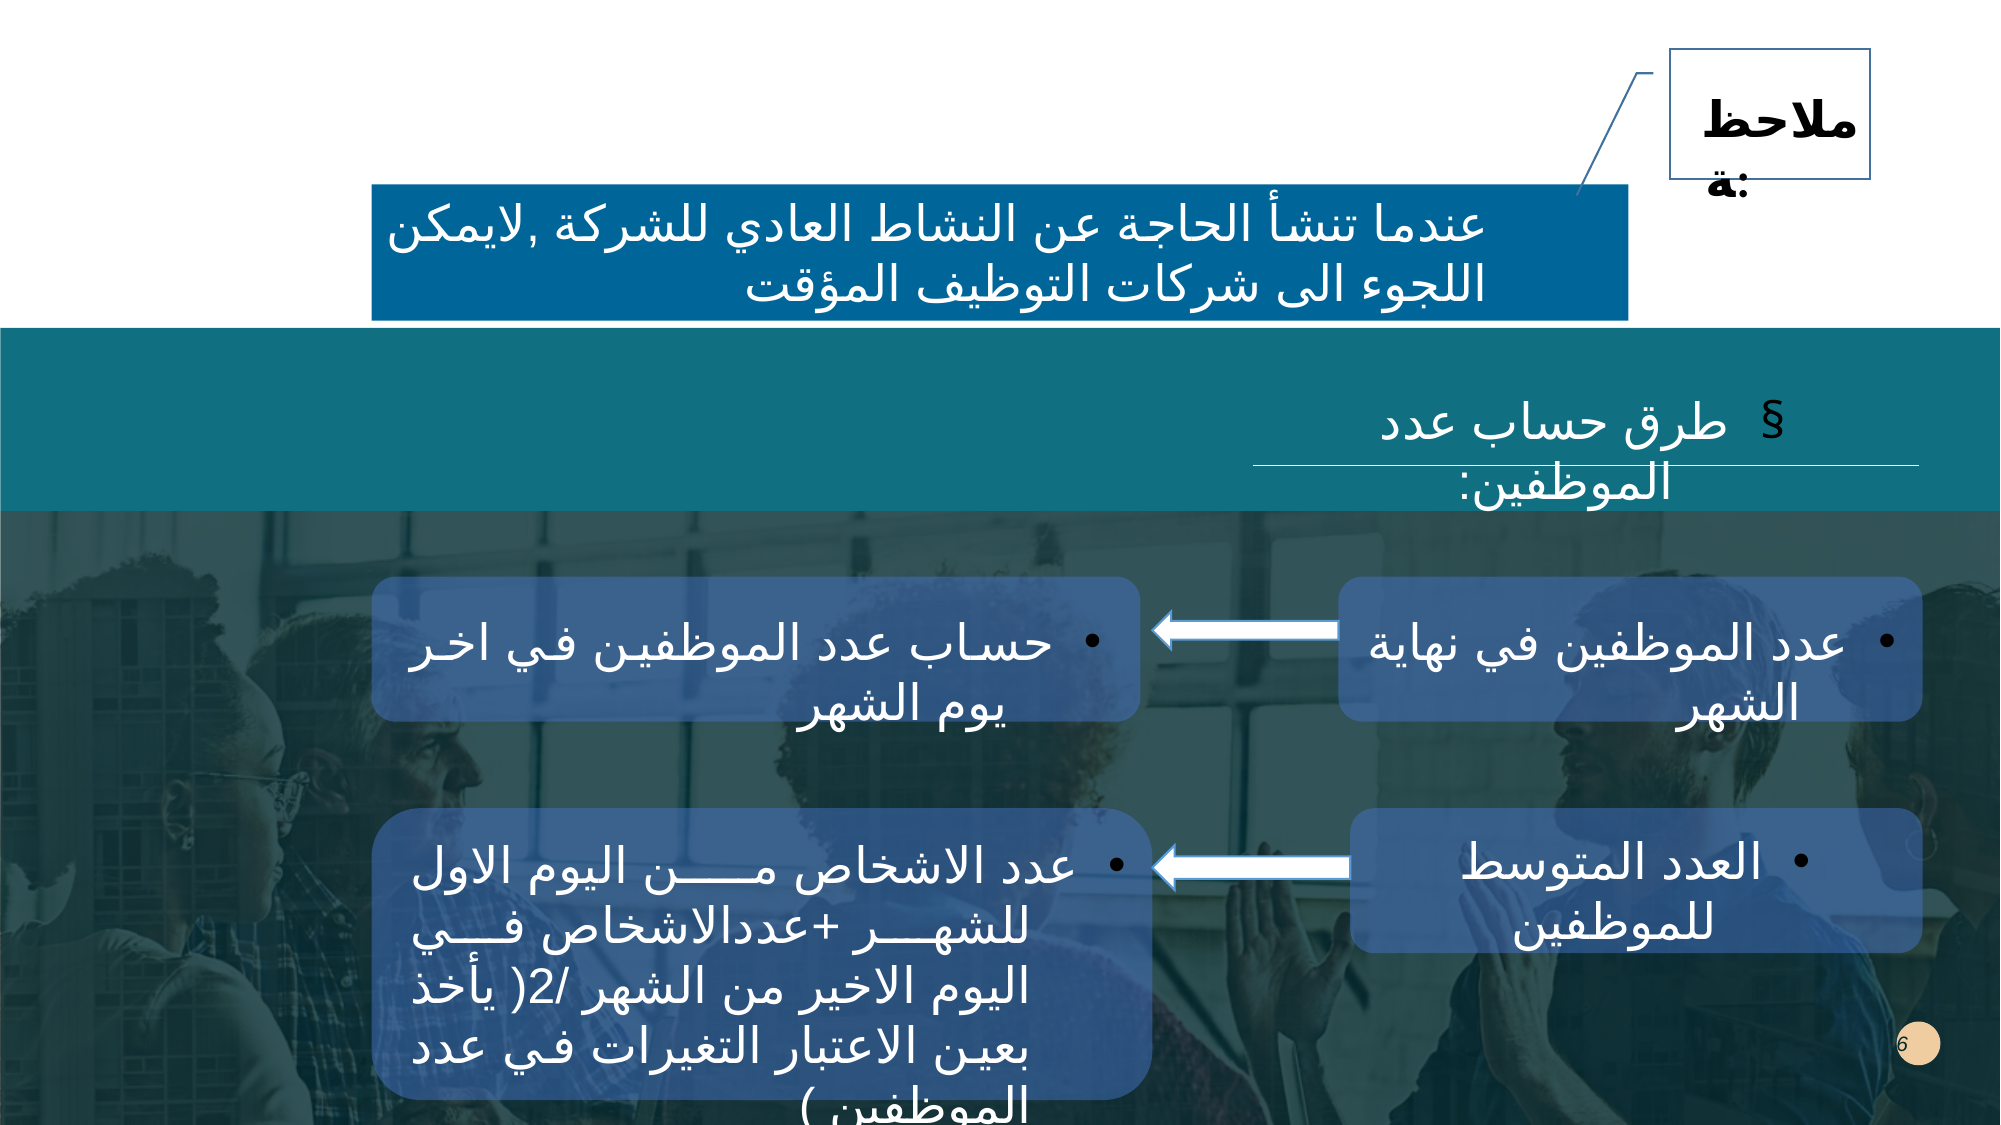

ملاحظة:
عندما تنشأ الحاجة عن النشاط العادي للشركة ,لايمكن اللجوء الى شركات التوظيف المؤقت
طرق حساب عدد الموظفين:
حساب عدد الموظفين في اخر يوم الشهر
عدد الموظفين في نهاية الشهر
العدد المتوسط للموظفين
عدد الاشخاص من اليوم الاول للشهر +عددالاشخاص في اليوم الاخير من الشهر /2( يأخذ بعين الاعتبار التغيرات في عدد الموظفين )